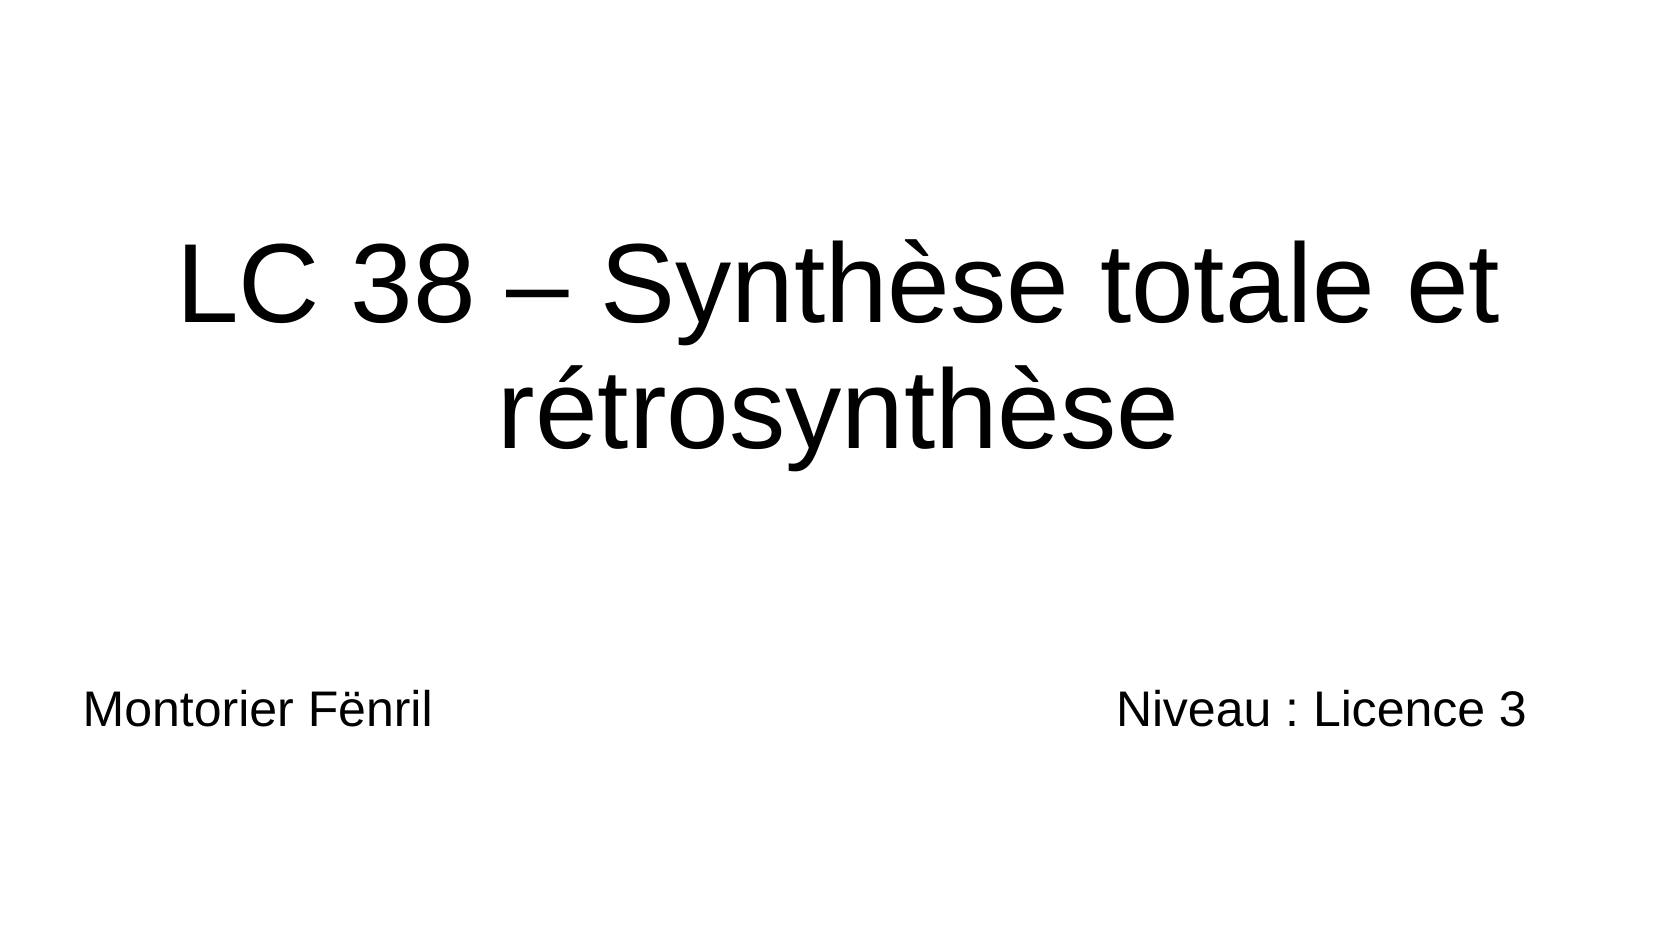

# LC 38 – Synthèse totale et rétrosynthèse
Montorier Fënril										Niveau : Licence 3